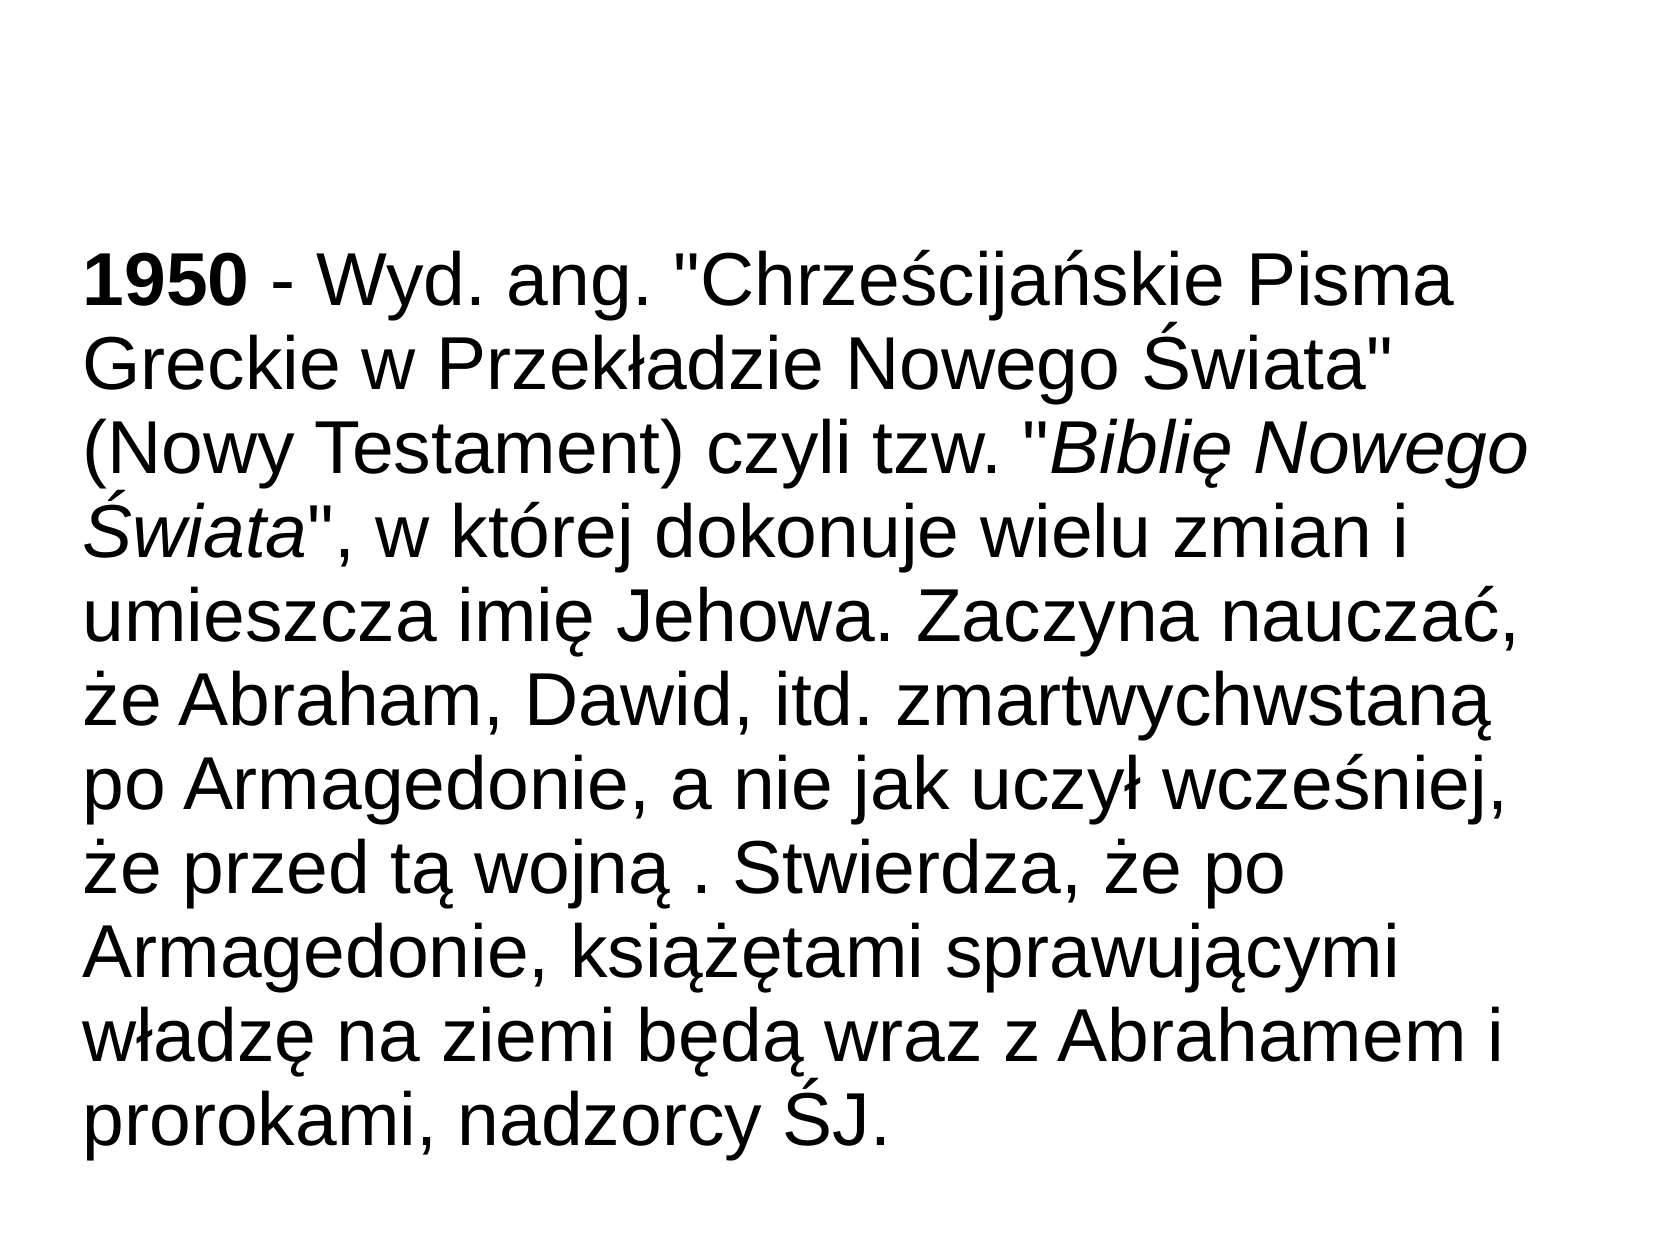

#
1950 - Wyd. ang. "Chrześcijańskie Pisma Greckie w Przekładzie Nowego Świata" (Nowy Testament) czyli tzw. "Biblię Nowego Świata", w której dokonuje wielu zmian i umieszcza imię Jehowa. Zaczyna nauczać, że Abraham, Dawid, itd. zmartwychwstaną po Armagedonie, a nie jak uczył wcześniej, że przed tą wojną . Stwierdza, że po Armagedonie, książętami sprawującymi władzę na ziemi będą wraz z Abrahamem i prorokami, nadzorcy ŚJ.